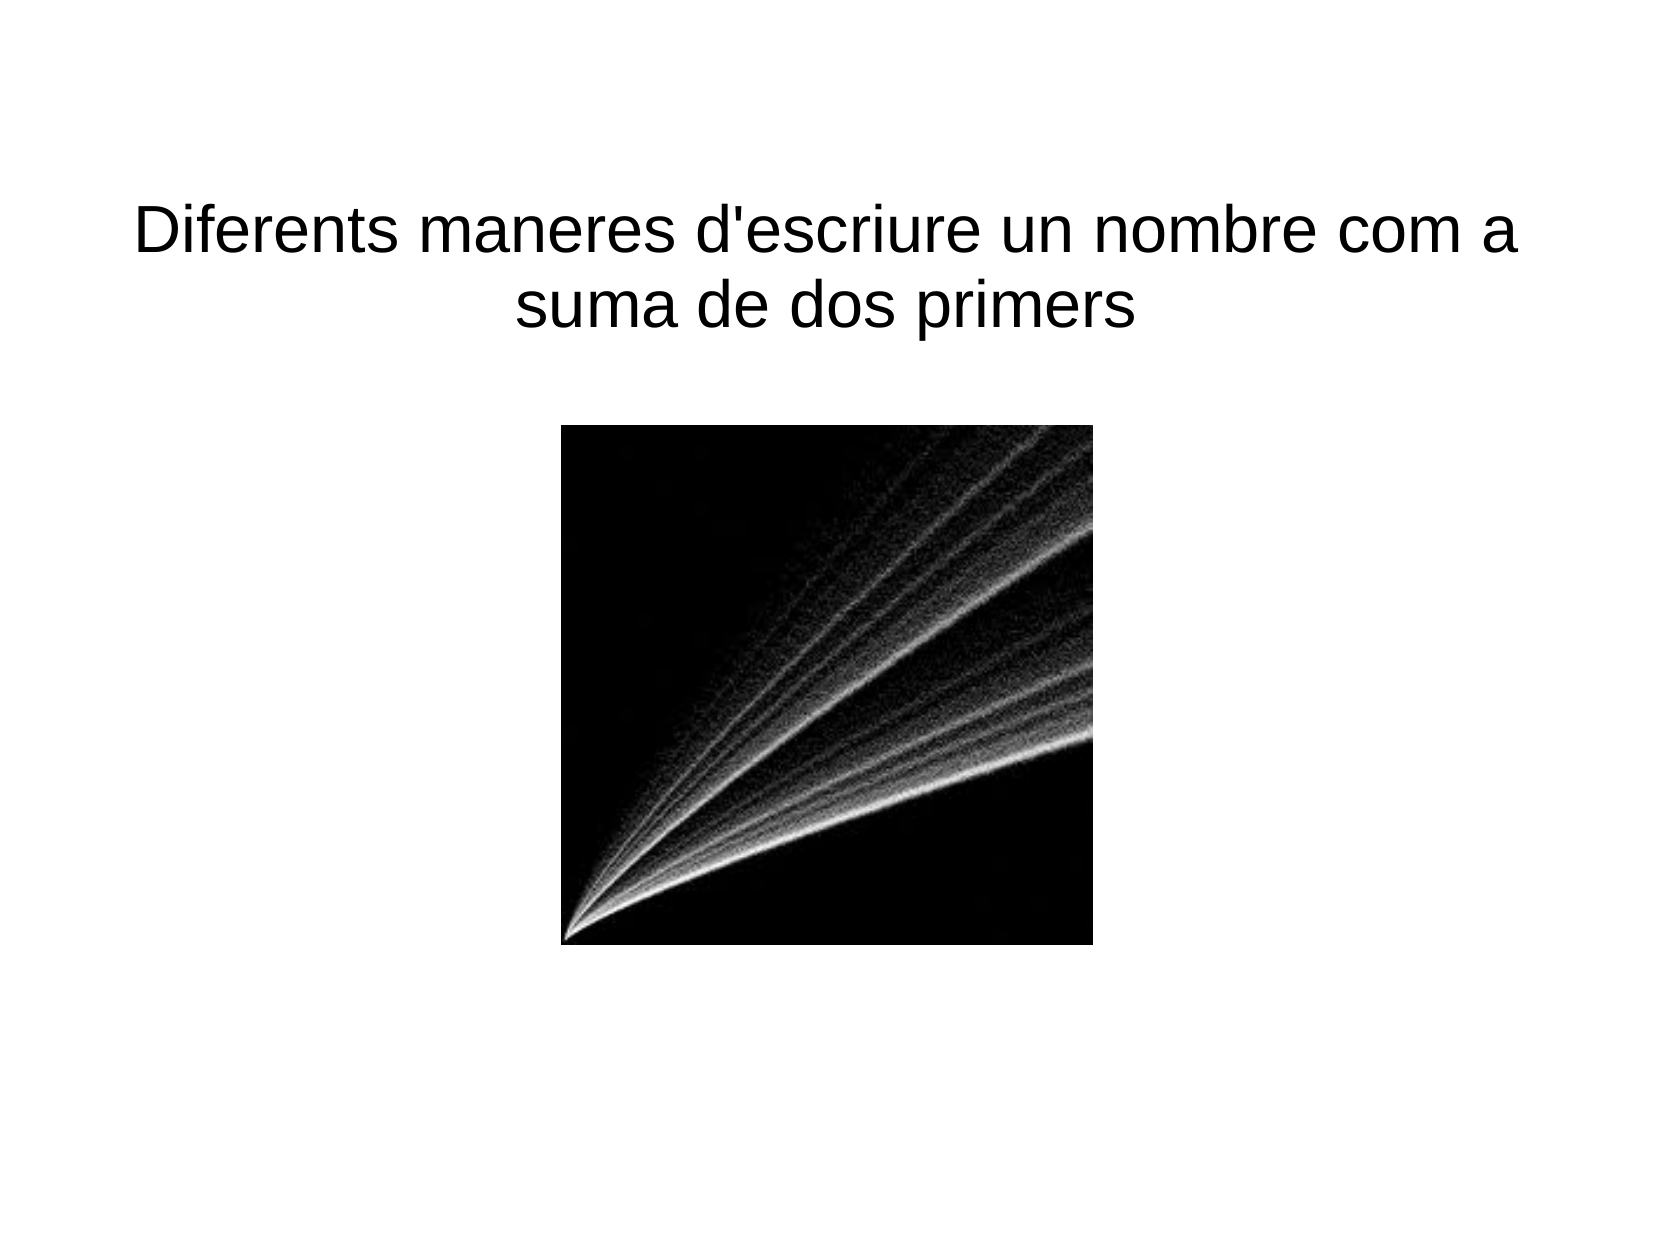

# Diferents maneres d'escriure un nombre com a suma de dos primers